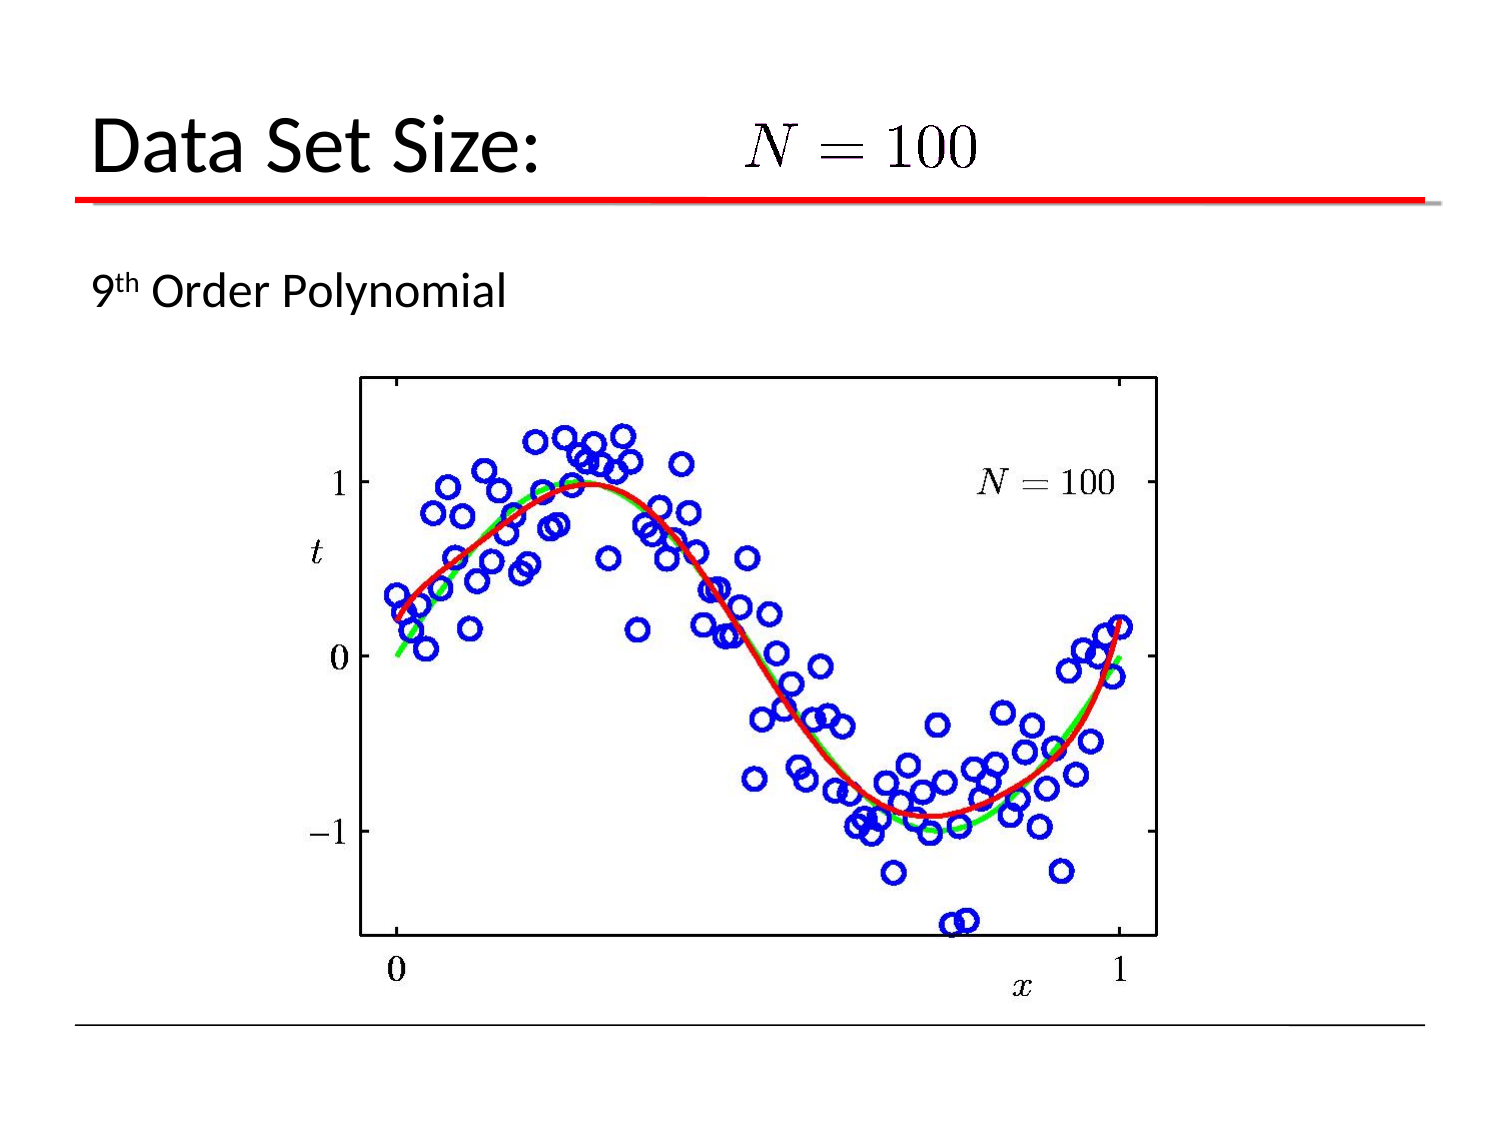

# Data Set Size:
9th Order Polynomial